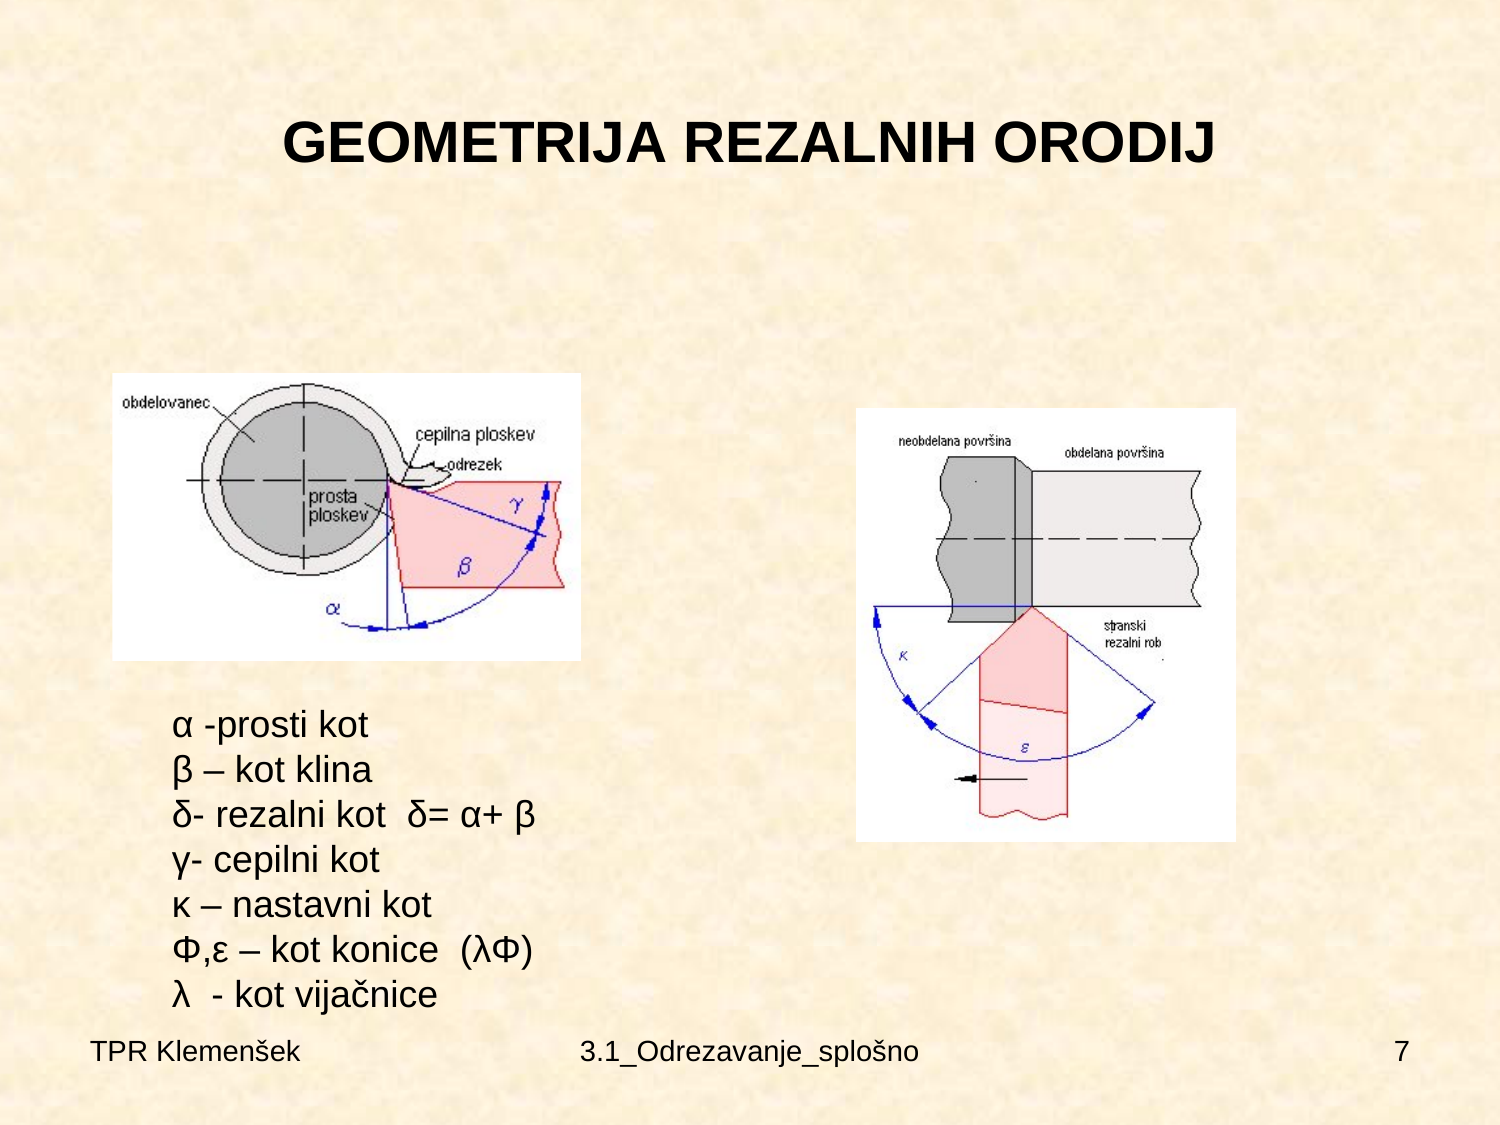

# GEOMETRIJA REZALNIH ORODIJ
α -prosti kot
β – kot klina
δ- rezalni kot δ= α+ β
γ- cepilni kot
κ – nastavni kot
Φ,ε – kot konice (λΦ)
λ - kot vijačnice
TPR Klemenšek
3.1_Odrezavanje_splošno
6